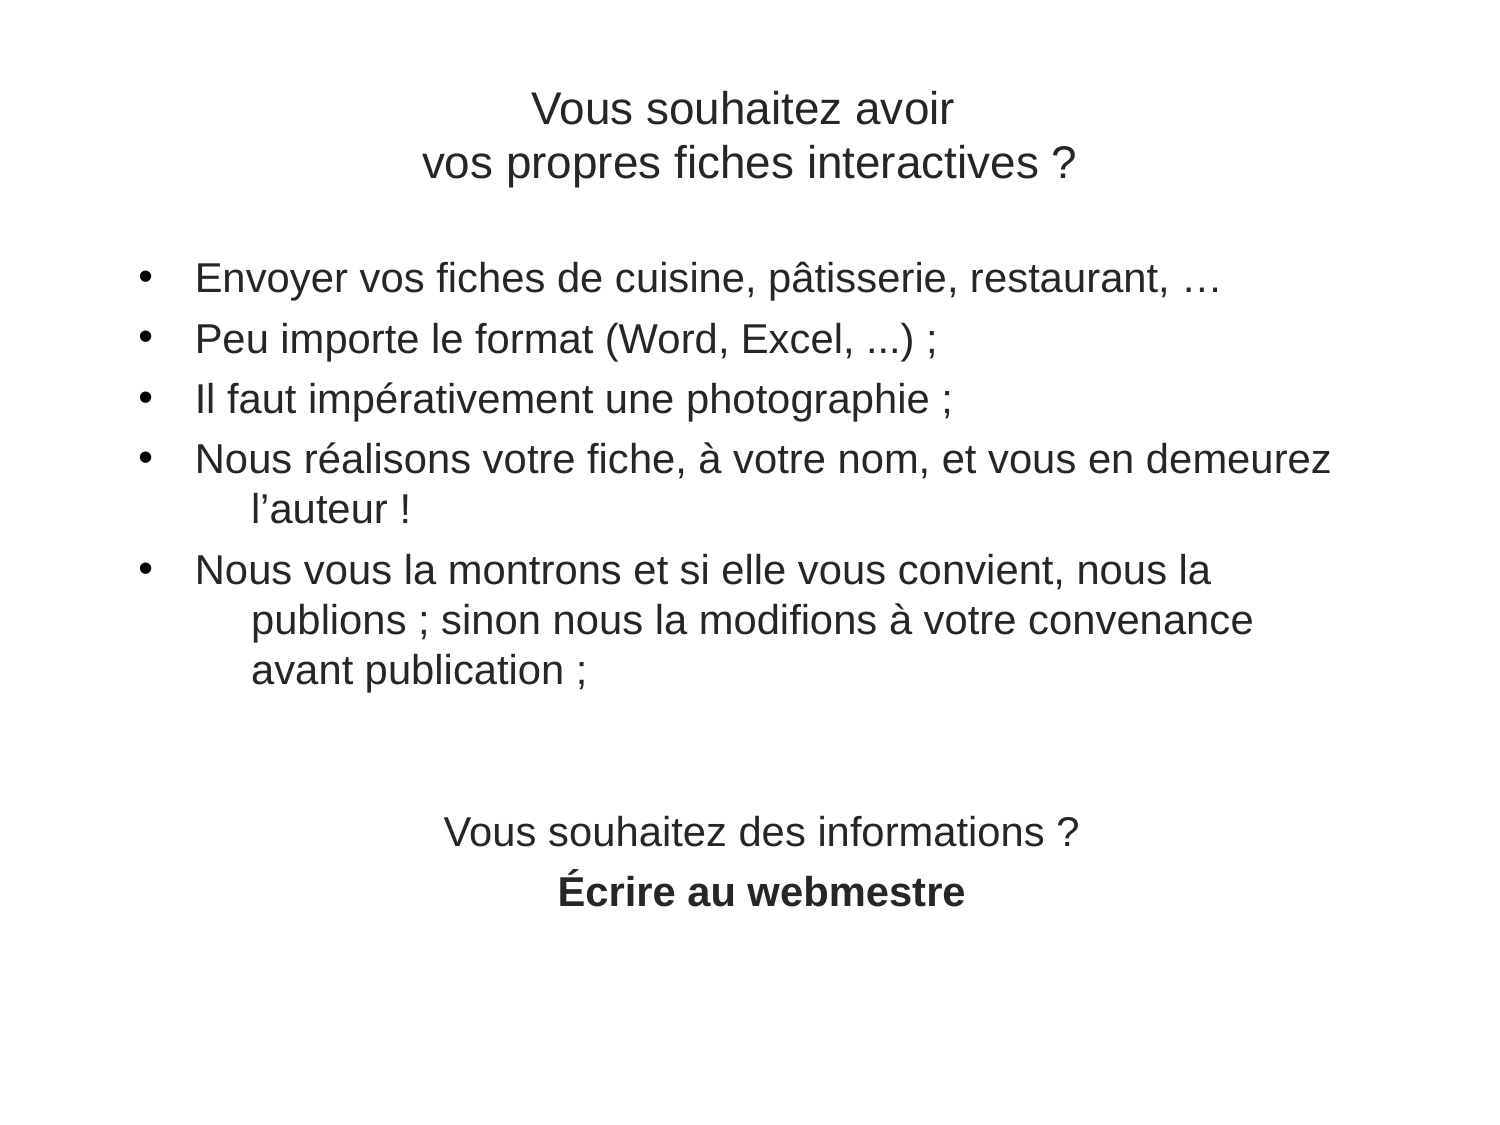

Vous souhaitez avoir
vos propres fiches interactives ?
Envoyer vos fiches de cuisine, pâtisserie, restaurant, …
Peu importe le format (Word, Excel, ...) ;
Il faut impérativement une photographie ;
Nous réalisons votre fiche, à votre nom, et vous en demeurez l’auteur !
Nous vous la montrons et si elle vous convient, nous la publions ; sinon nous la modifions à votre convenance avant publication ;
# Vous souhaitez des informations ?
Écrire au webmestre